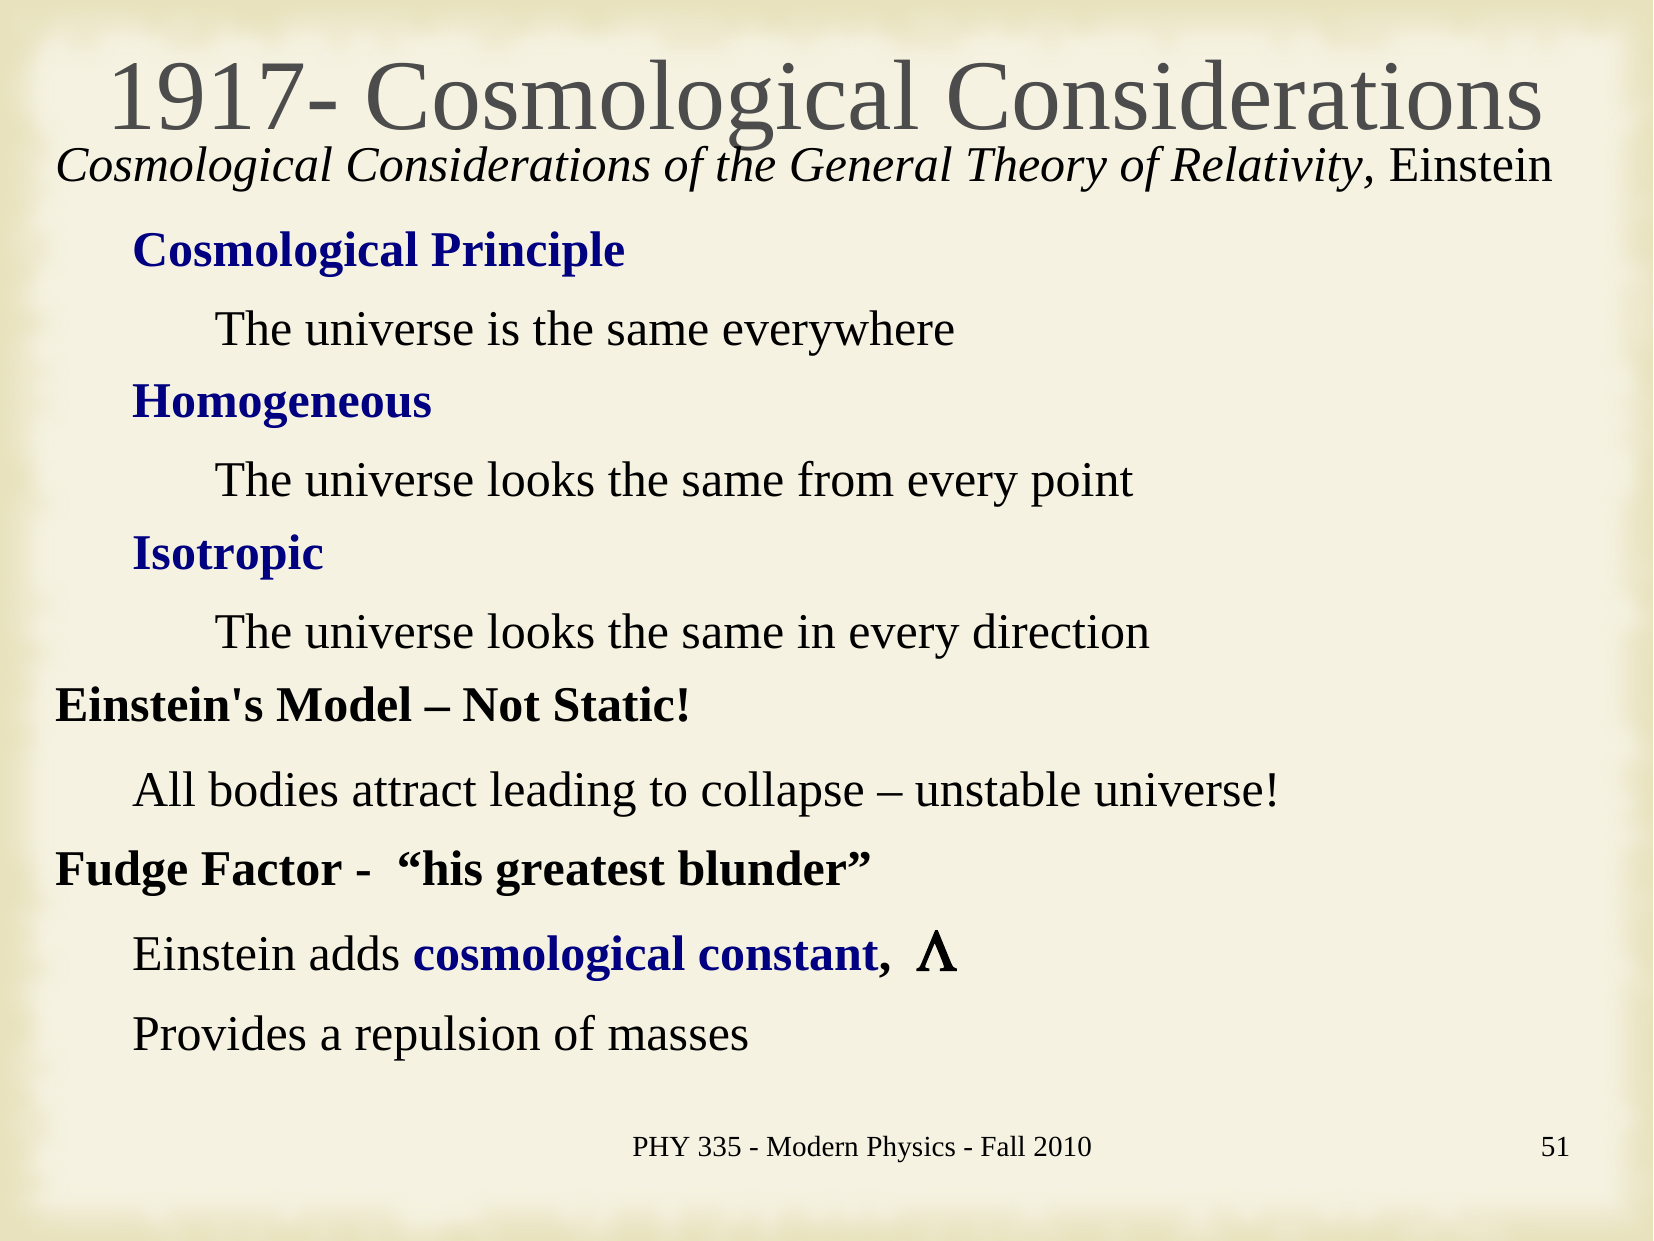

# 1917- Cosmological Considerations
Cosmological Considerations of the General Theory of Relativity, Einstein
Cosmological Principle
The universe is the same everywhere
Homogeneous
The universe looks the same from every point
Isotropic
The universe looks the same in every direction
Einstein's Model – Not Static!
All bodies attract leading to collapse – unstable universe!
Fudge Factor - “his greatest blunder”
Einstein adds cosmological constant, L
Provides a repulsion of masses
PHY 335 - Modern Physics - Fall 2010
51